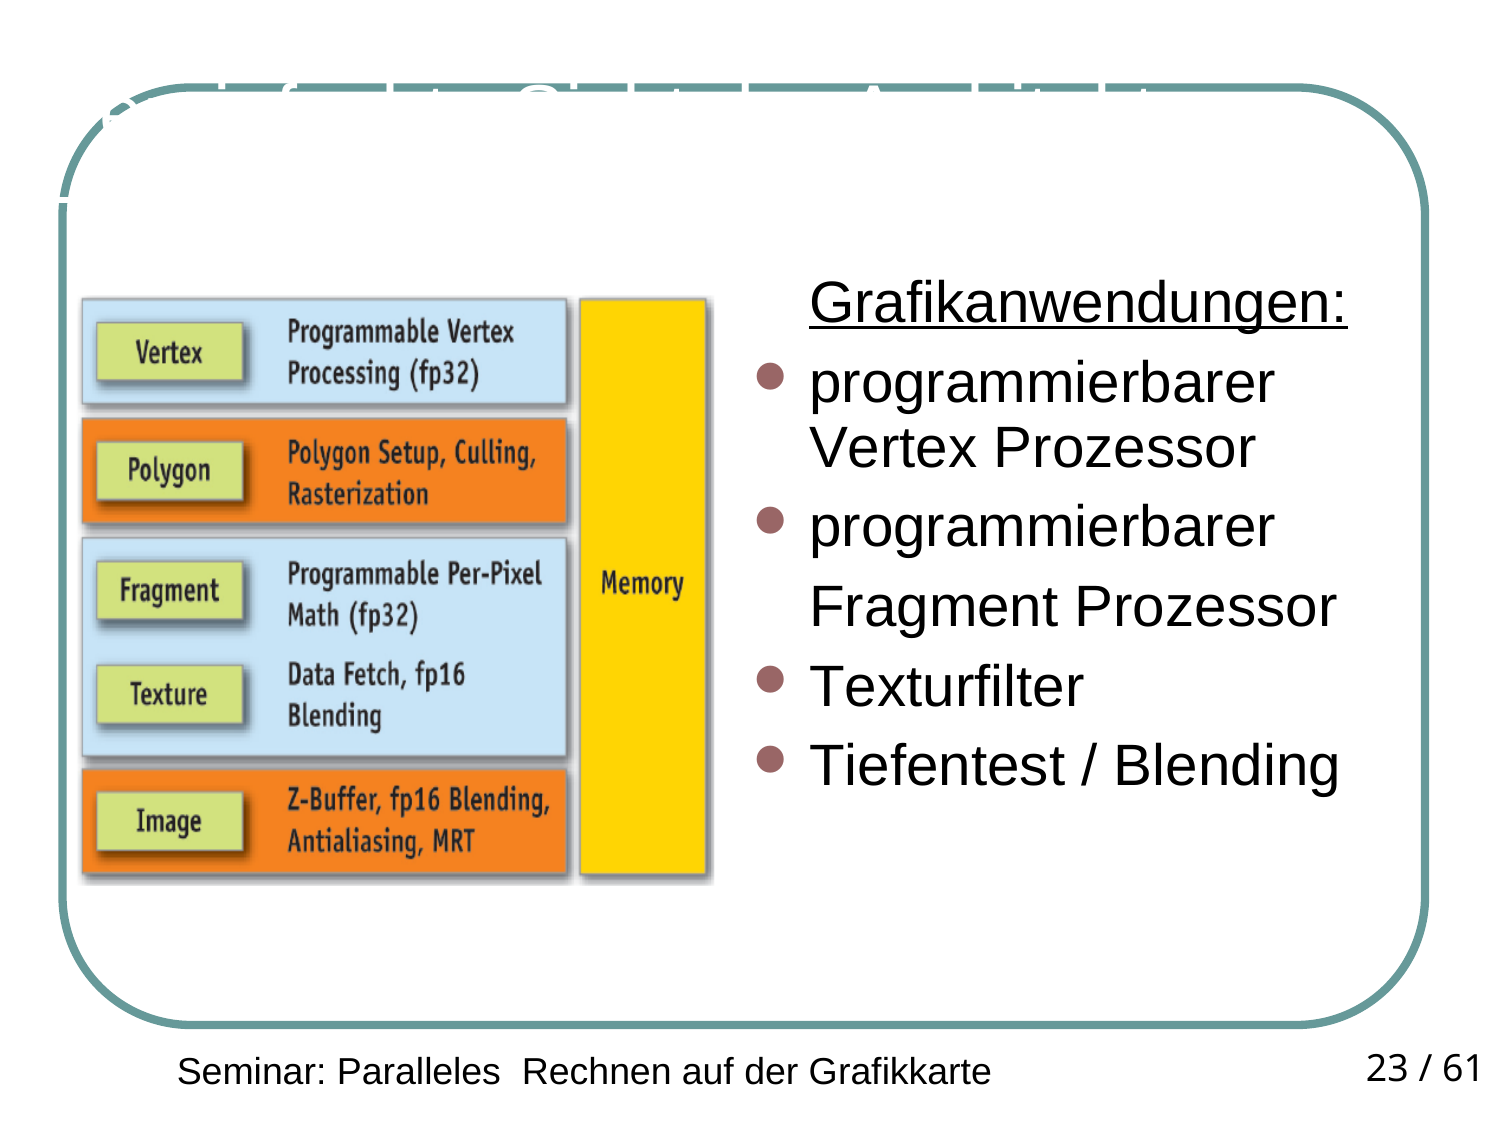

# Vereinfachte Sicht der Architektur
Grafikanwendungen:
programmierbarer Vertex Prozessor
programmierbarer
	Fragment Prozessor
Texturfilter
Tiefentest / Blending
Seminar: Paralleles Rechnen auf der Grafikkarte
23